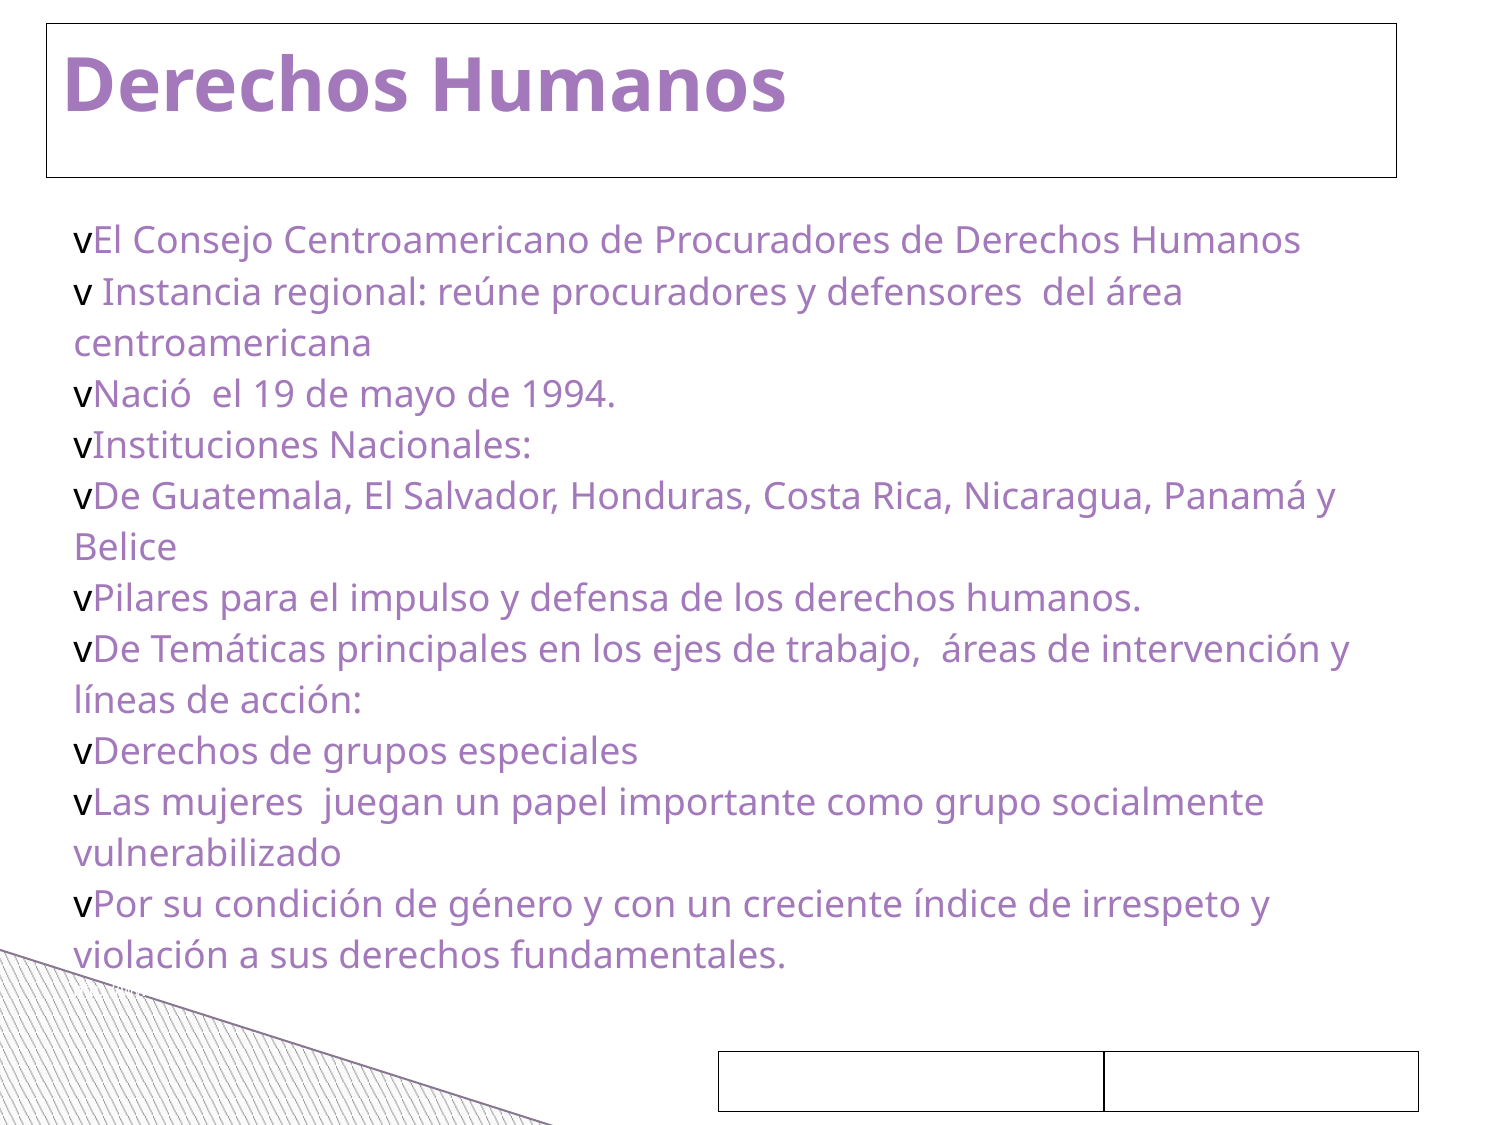

Derechos Humanos
El Consejo Centroamericano de Procuradores de Derechos Humanos
 Instancia regional: reúne procuradores y defensores del área centroamericana
Nació el 19 de mayo de 1994.
Instituciones Nacionales:
De Guatemala, El Salvador, Honduras, Costa Rica, Nicaragua, Panamá y Belice
Pilares para el impulso y defensa de los derechos humanos.
De Temáticas principales en los ejes de trabajo, áreas de intervención y líneas de acción:
Derechos de grupos especiales
Las mujeres juegan un papel importante como grupo socialmente vulnerabilizado
Por su condición de género y con un creciente índice de irrespeto y violación a sus derechos fundamentales.
http://www.iidh.ed.cr/Comunidades/Ombudsnet/f_dc_CCPDH_sistem_mu.htm